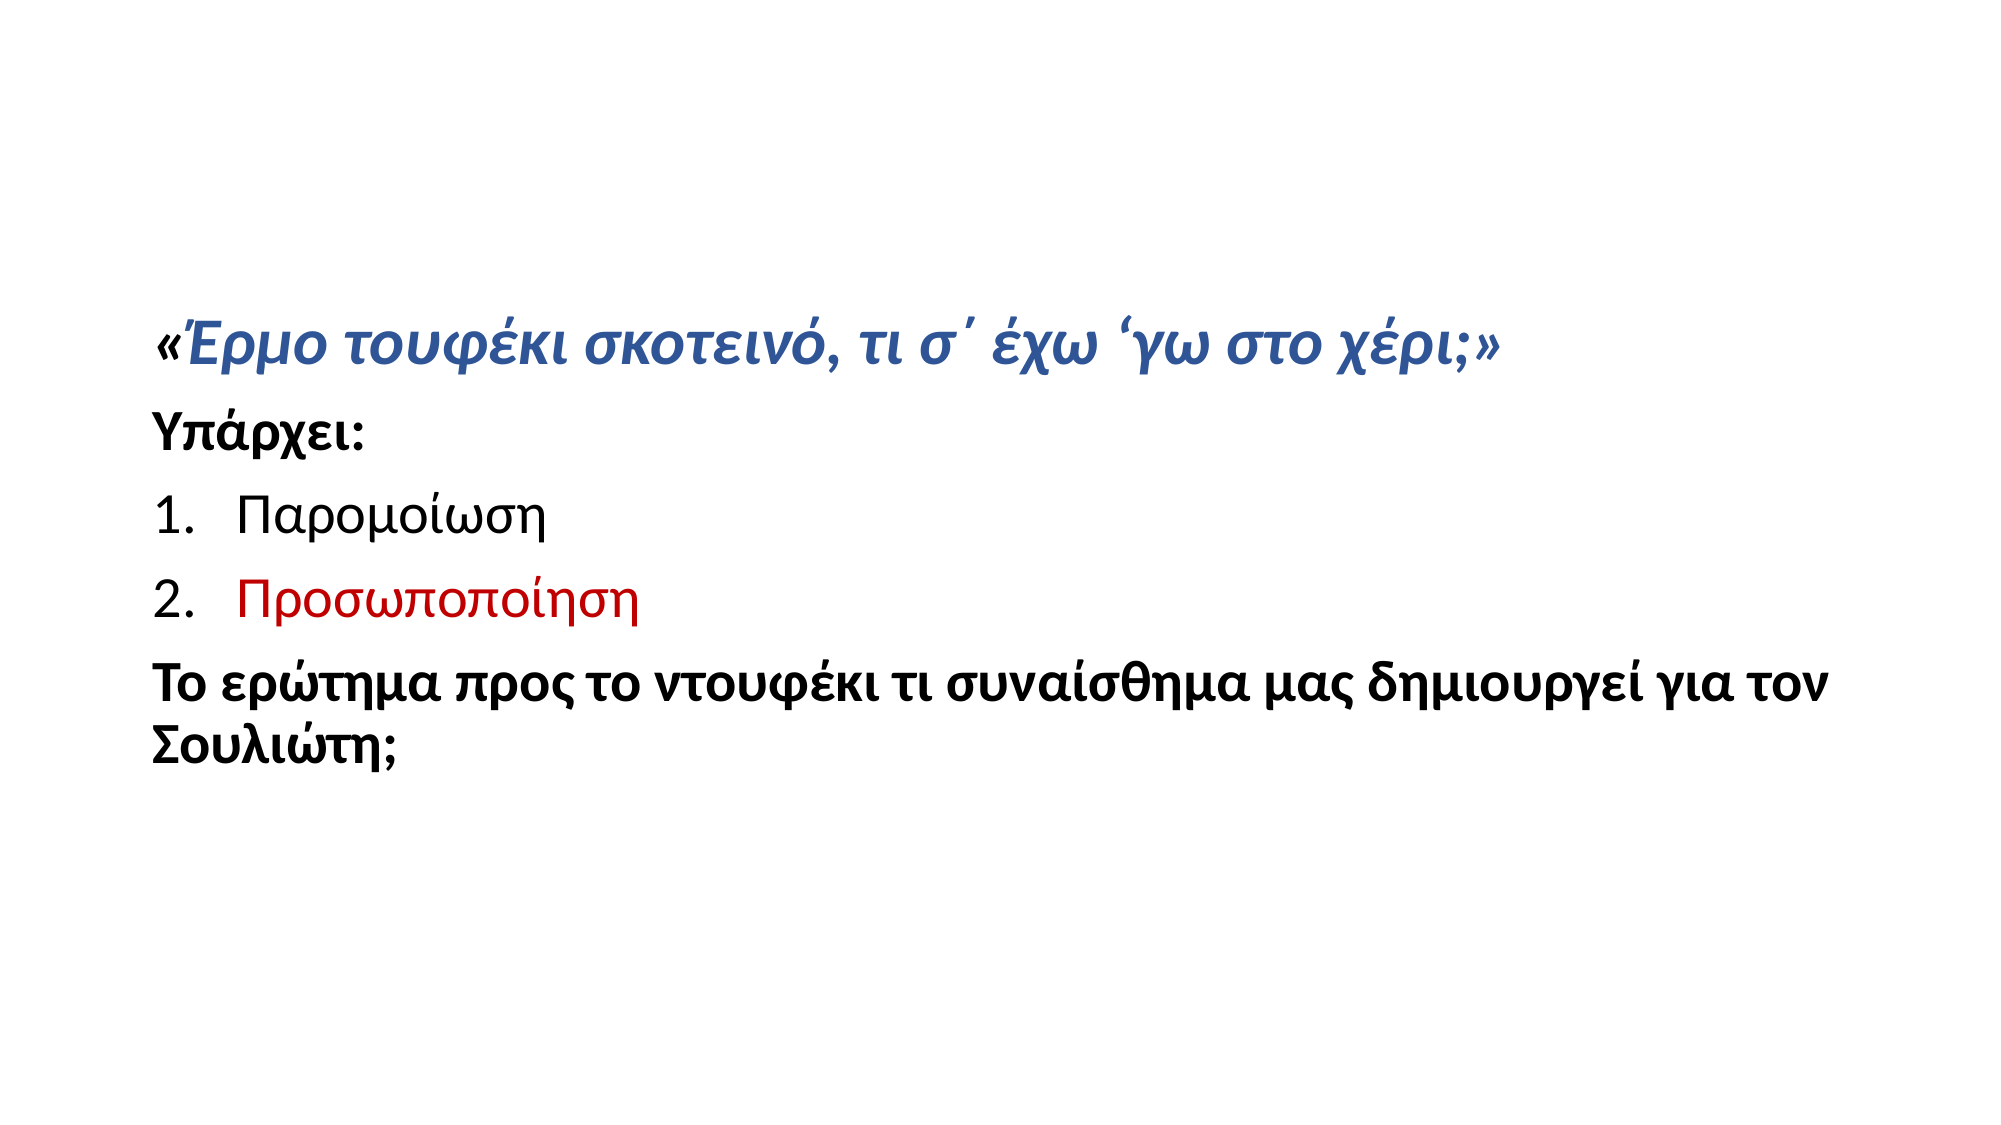

#
«Έρμο τουφέκι σκοτεινό, τι σ΄ έχω ‘γω στο χέρι;»
Υπάρχει:
Παρομοίωση
Προσωποποίηση
Το ερώτημα προς το ντουφέκι τι συναίσθημα μας δημιουργεί για τον Σουλιώτη;